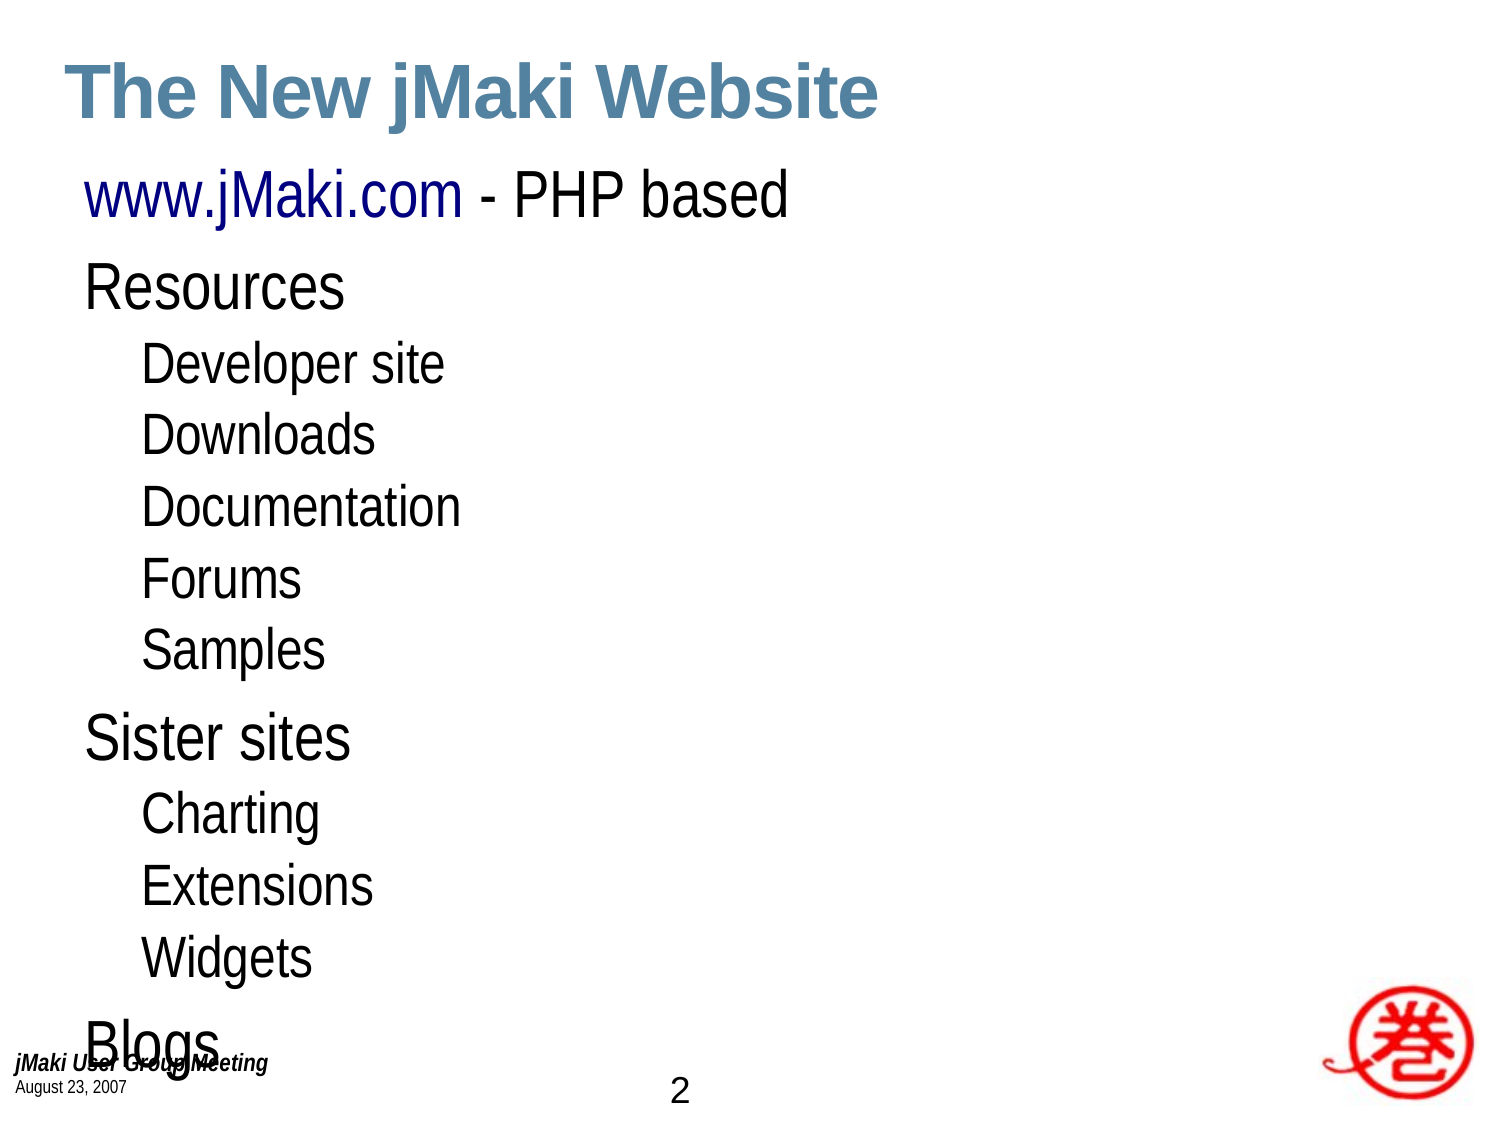

# The New jMaki Website
www.jMaki.com - PHP based
Resources
Developer site
Downloads
Documentation
Forums
Samples
Sister sites
Charting
Extensions
Widgets
Blogs